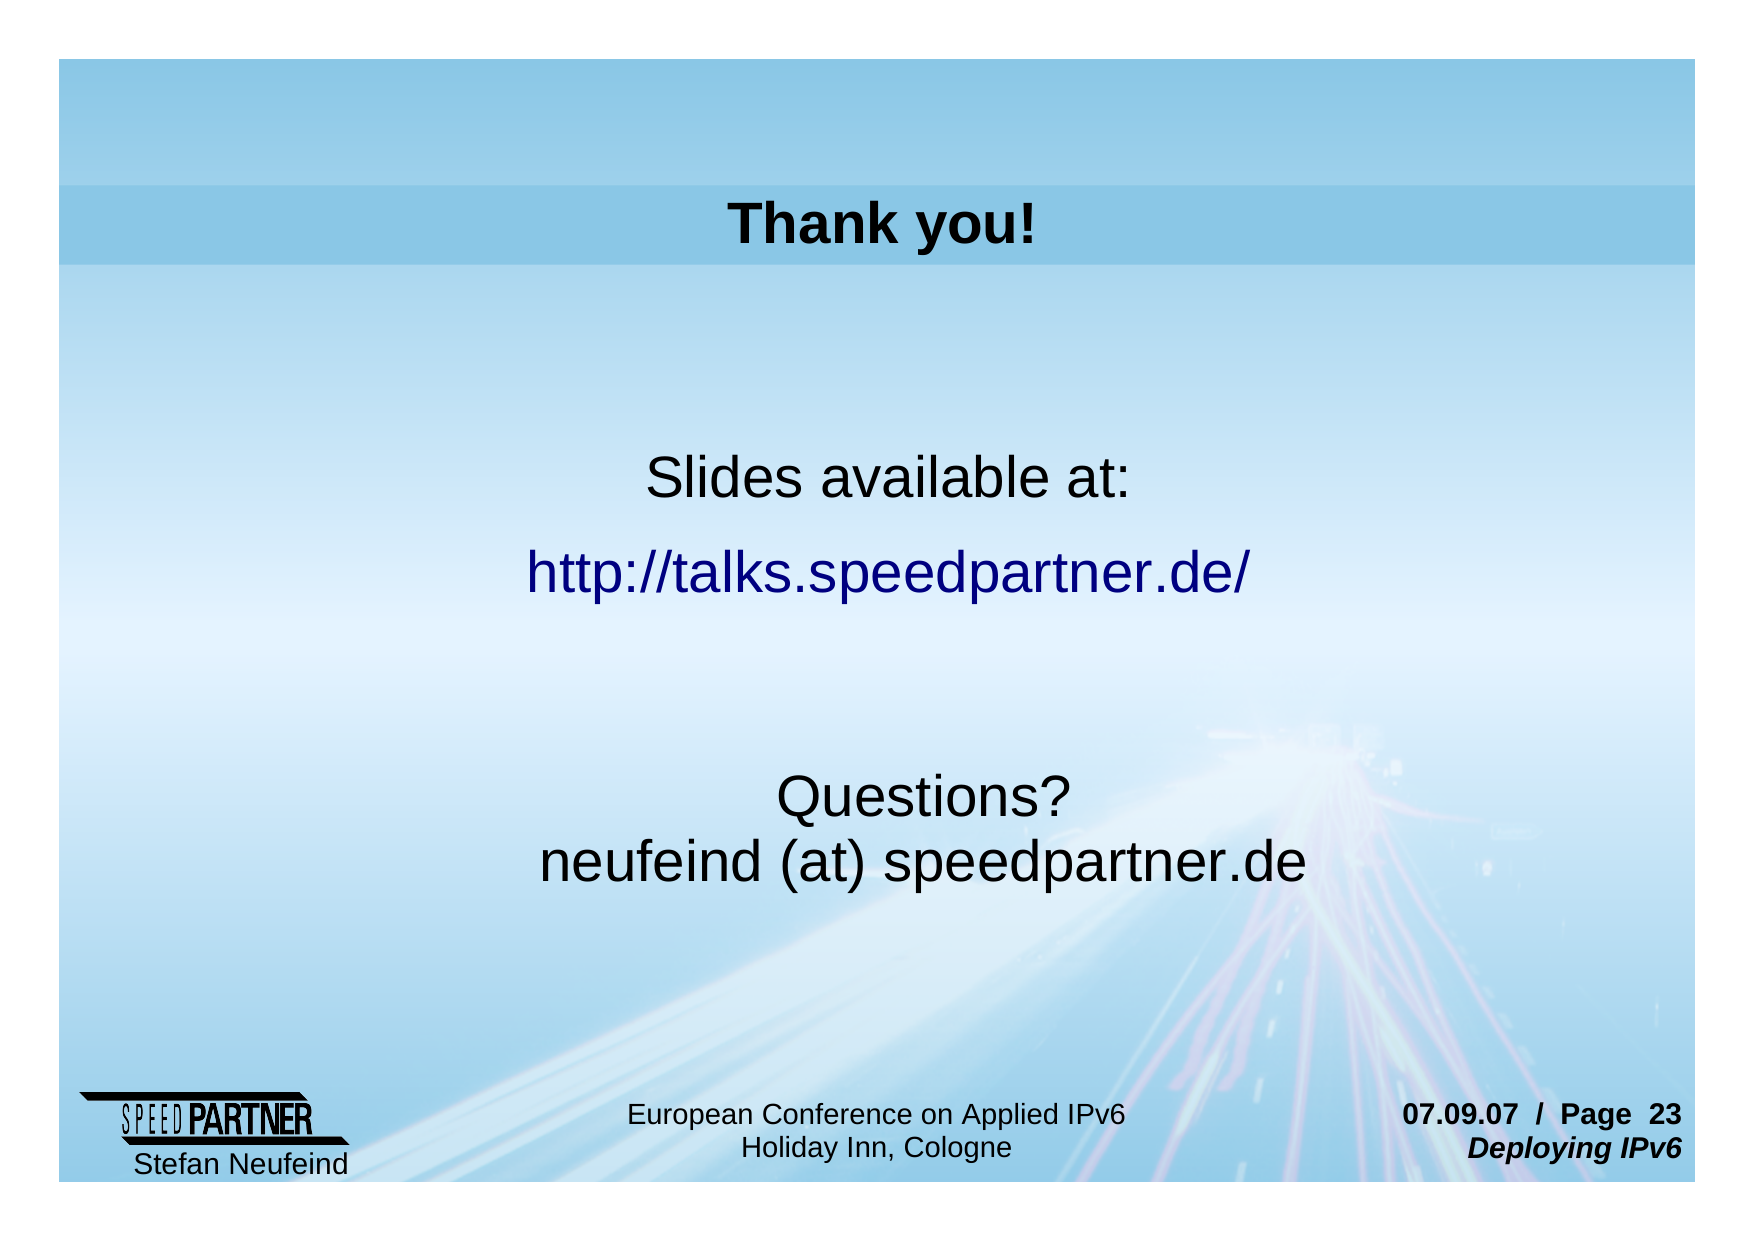

# Thank you!
Slides available at:
http://talks.speedpartner.de/
Questions?
neufeind (at) speedpartner.de